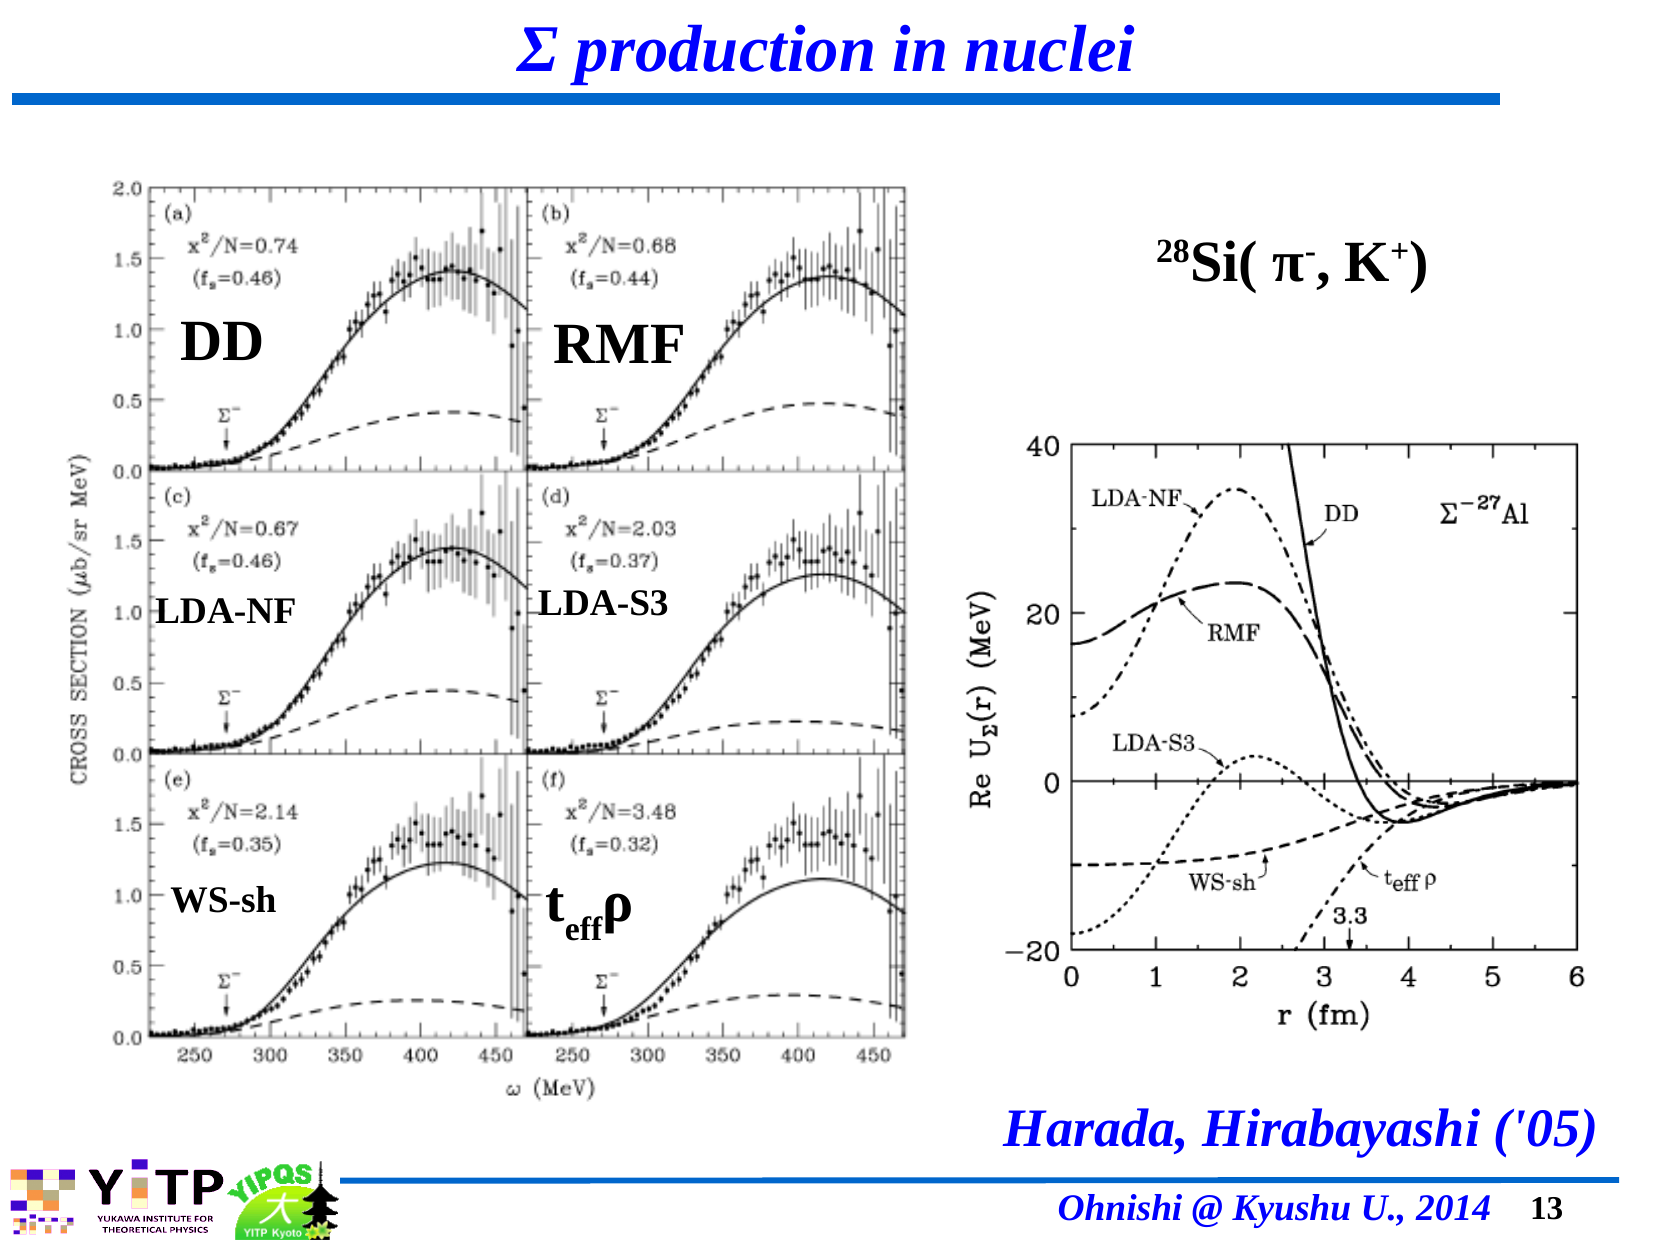

# Σ production in nuclei
DD
RMF
LDA-S3
LDA-NF
teffρ
WS-sh
28Si( π-, K+)
Harada, Hirabayashi ('05)